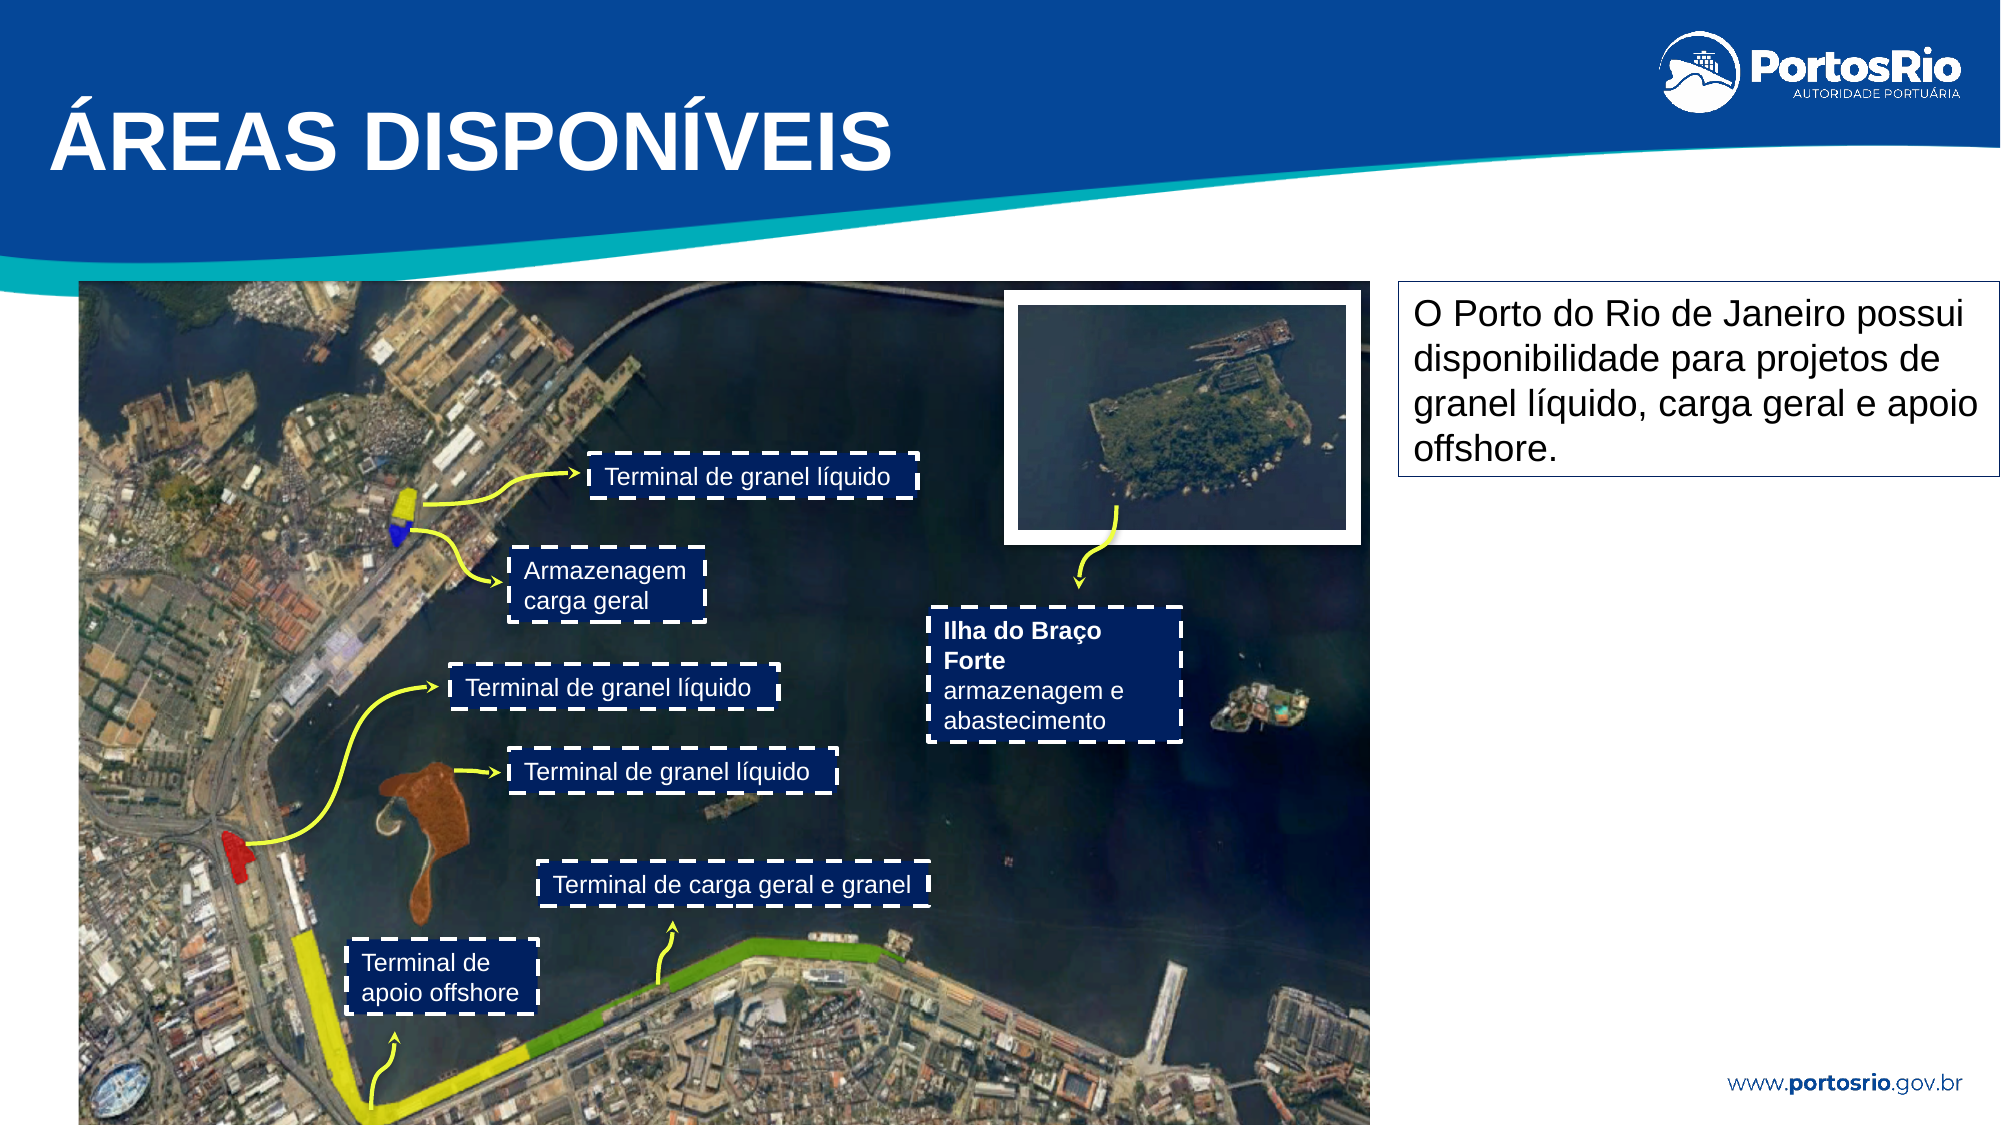

ÁREAS DISPONÍVEIS
O Porto do Rio de Janeiro possui disponibilidade para projetos de granel líquido, carga geral e apoio offshore.
Terminal de granel líquido
Armazenagem carga geral
Ilha do Braço Forte
armazenagem e abastecimento
Terminal de granel líquido
Terminal de granel líquido
Terminal de carga geral e granel
Terminal de apoio offshore